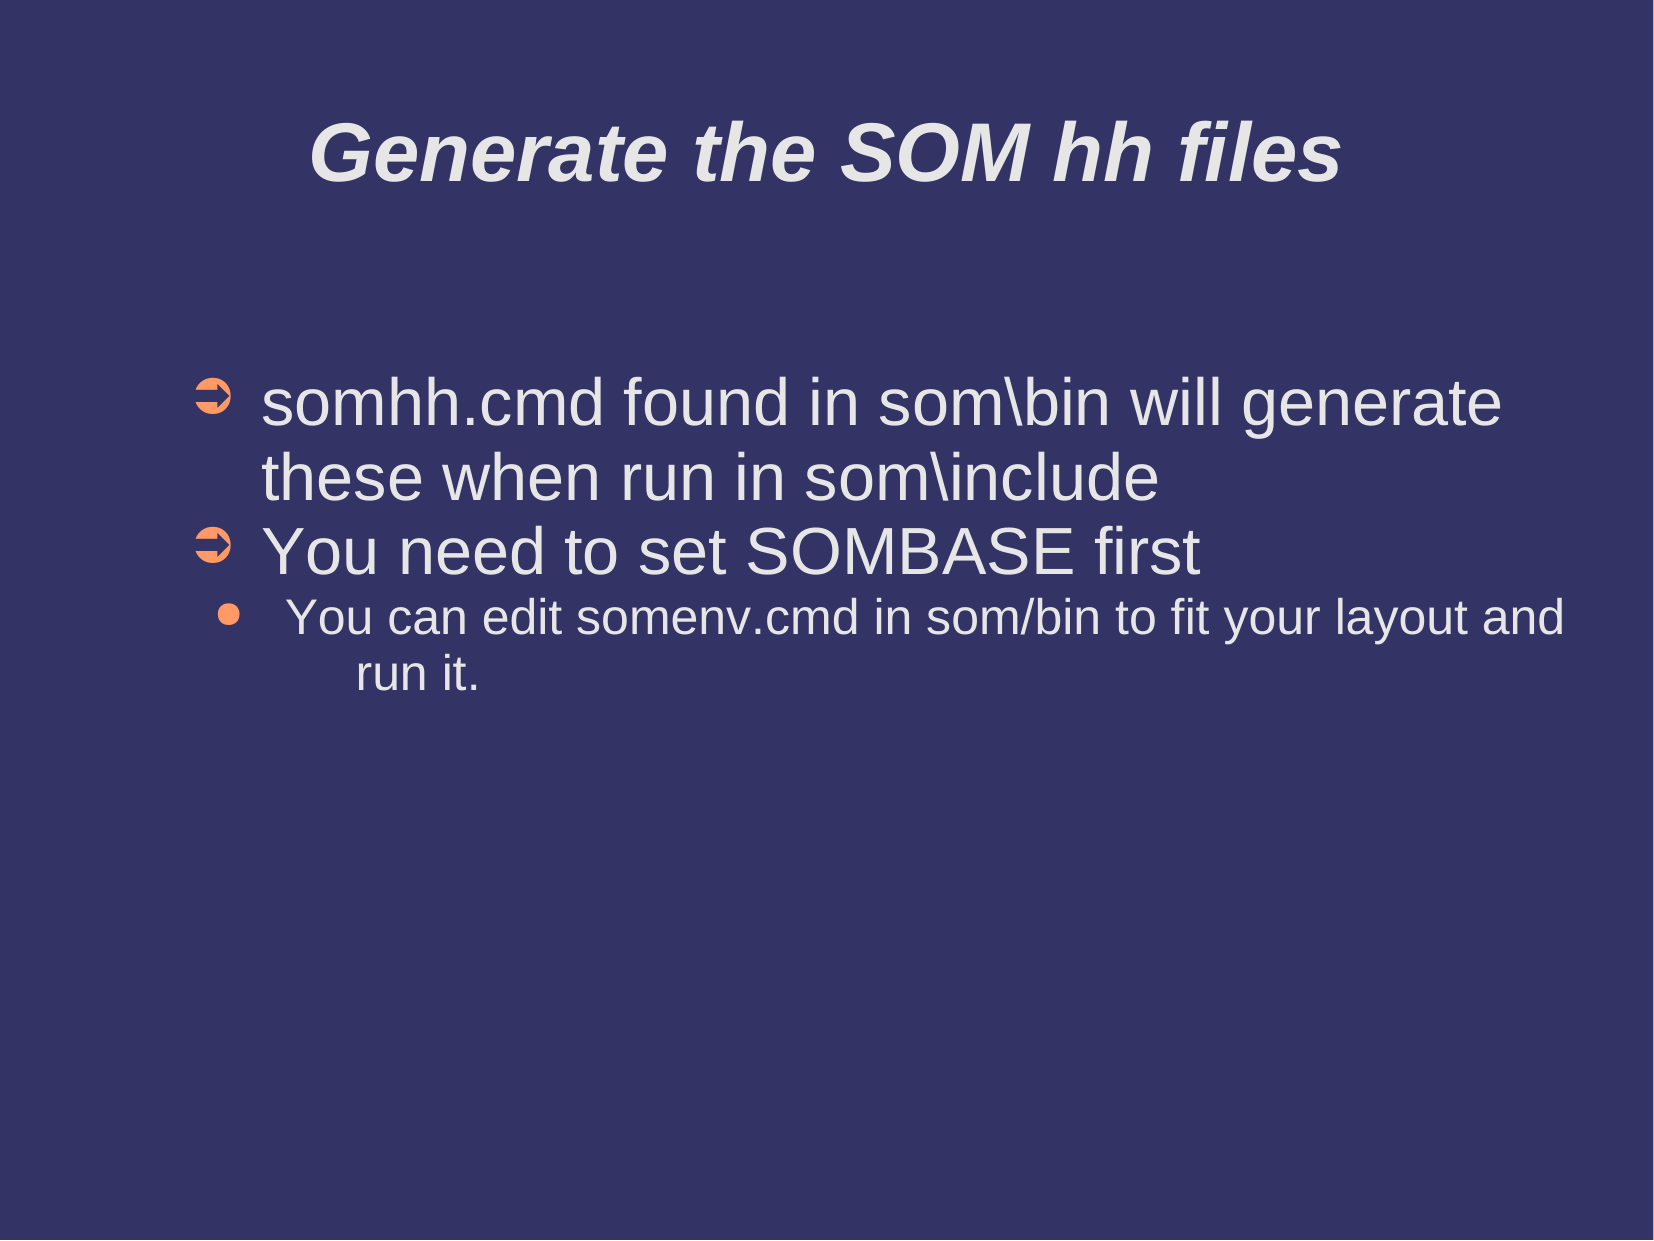

# Generate the SOM hh files
somhh.cmd found in som\bin will generate these when run in som\include
You need to set SOMBASE first
You can edit somenv.cmd in som/bin to fit your layout and run it.